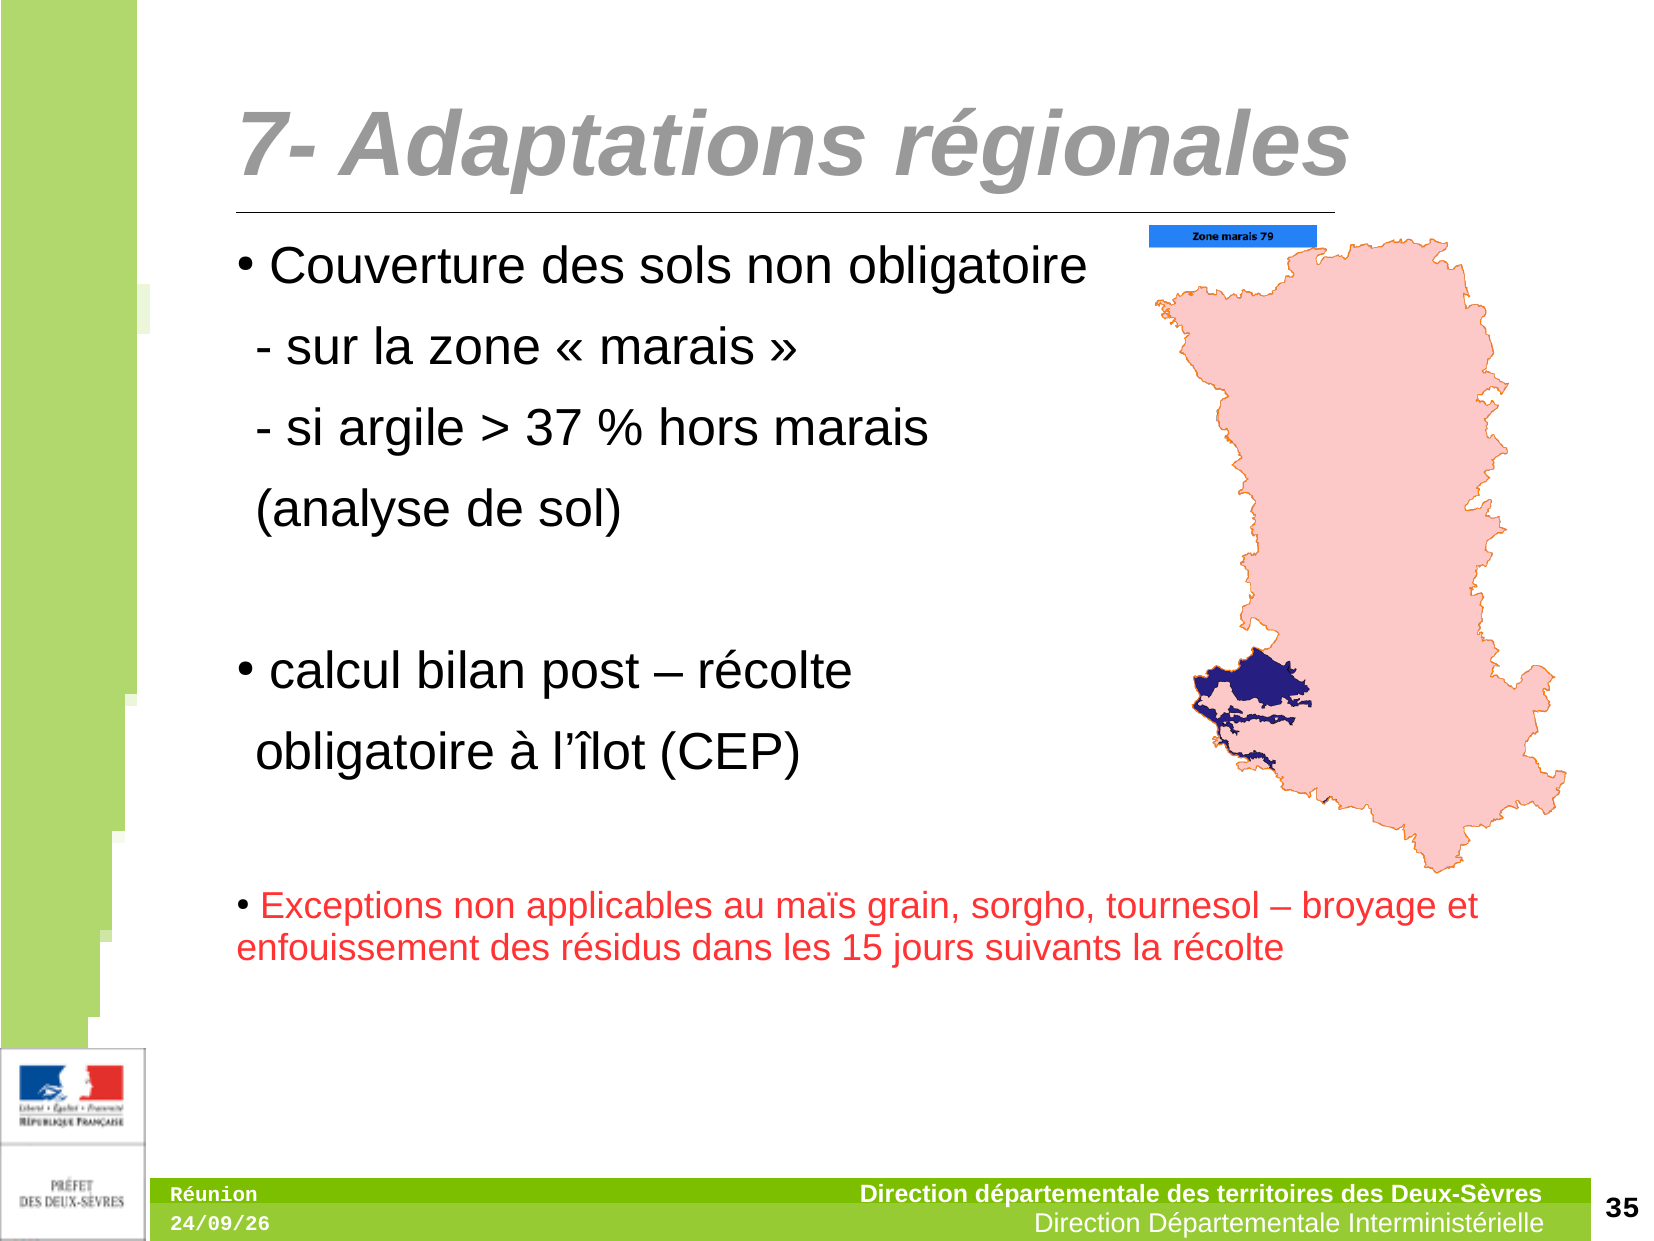

7- Adaptations régionales
# Couverture des sols non obligatoire
- sur la zone « marais »
- si argile > 37 % hors marais
(analyse de sol)
 calcul bilan post – récolte
obligatoire à l’îlot (CEP)
 Exceptions non applicables au maïs grain, sorgho, tournesol – broyage et enfouissement des résidus dans les 15 jours suivants la récolte
Réunion